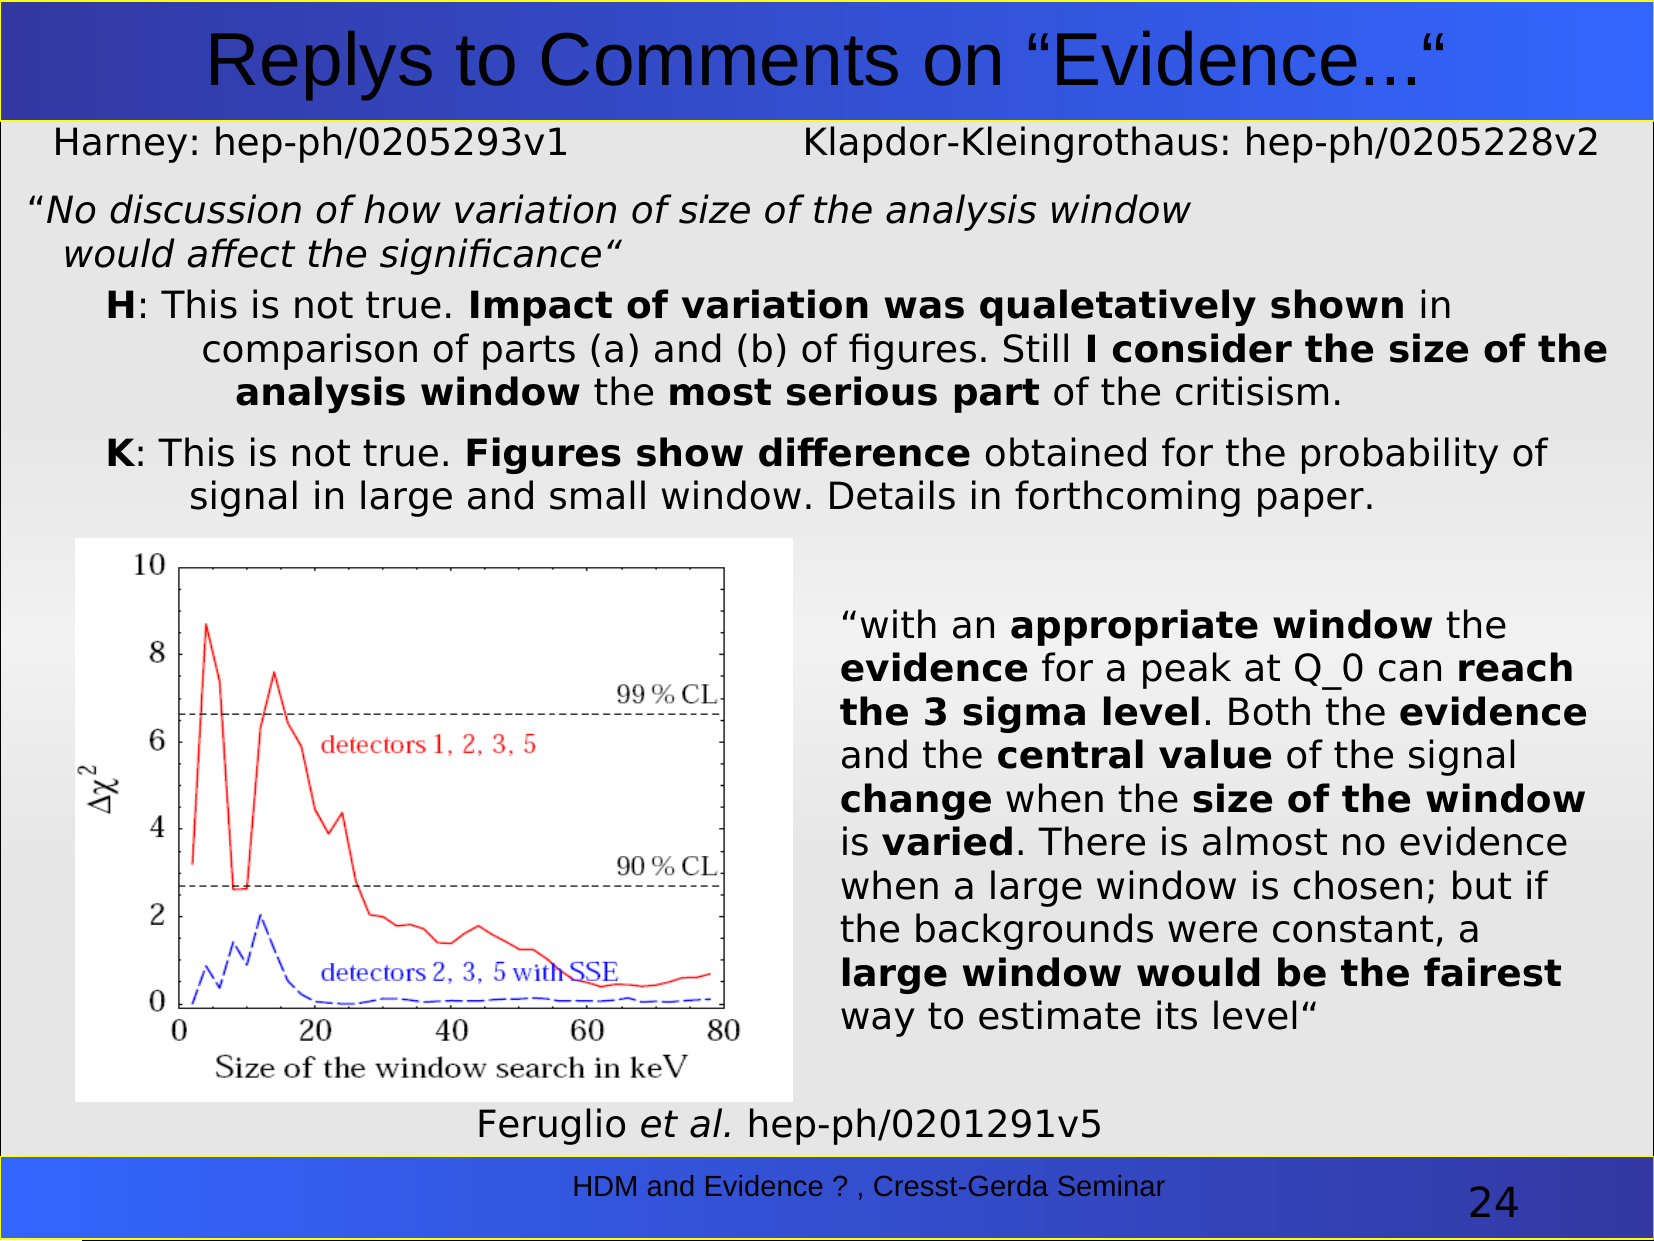

# Replys to Comments on “Evidence...“
Harney: hep-ph/0205293v1				Klapdor-Kleingrothaus: hep-ph/0205228v2
 “No discussion of how variation of size of the analysis window
 would affect the significance“
H: This is not true. Impact of variation was qualetatively shown in comparison of parts (a) and (b) of figures. Still I consider the size of the analysis window the most serious part of the critisism.
K: This is not true. Figures show difference obtained for the probability of signal in large and small window. Details in forthcoming paper.
“with an appropriate window the evidence for a peak at Q_0 can reach the 3 sigma level. Both the evidence and the central value of the signal change when the size of the window is varied. There is almost no evidence when a large window is chosen; but if the backgrounds were constant, a large window would be the fairest way to estimate its level“
Feruglio et al. hep-ph/0201291v5
24